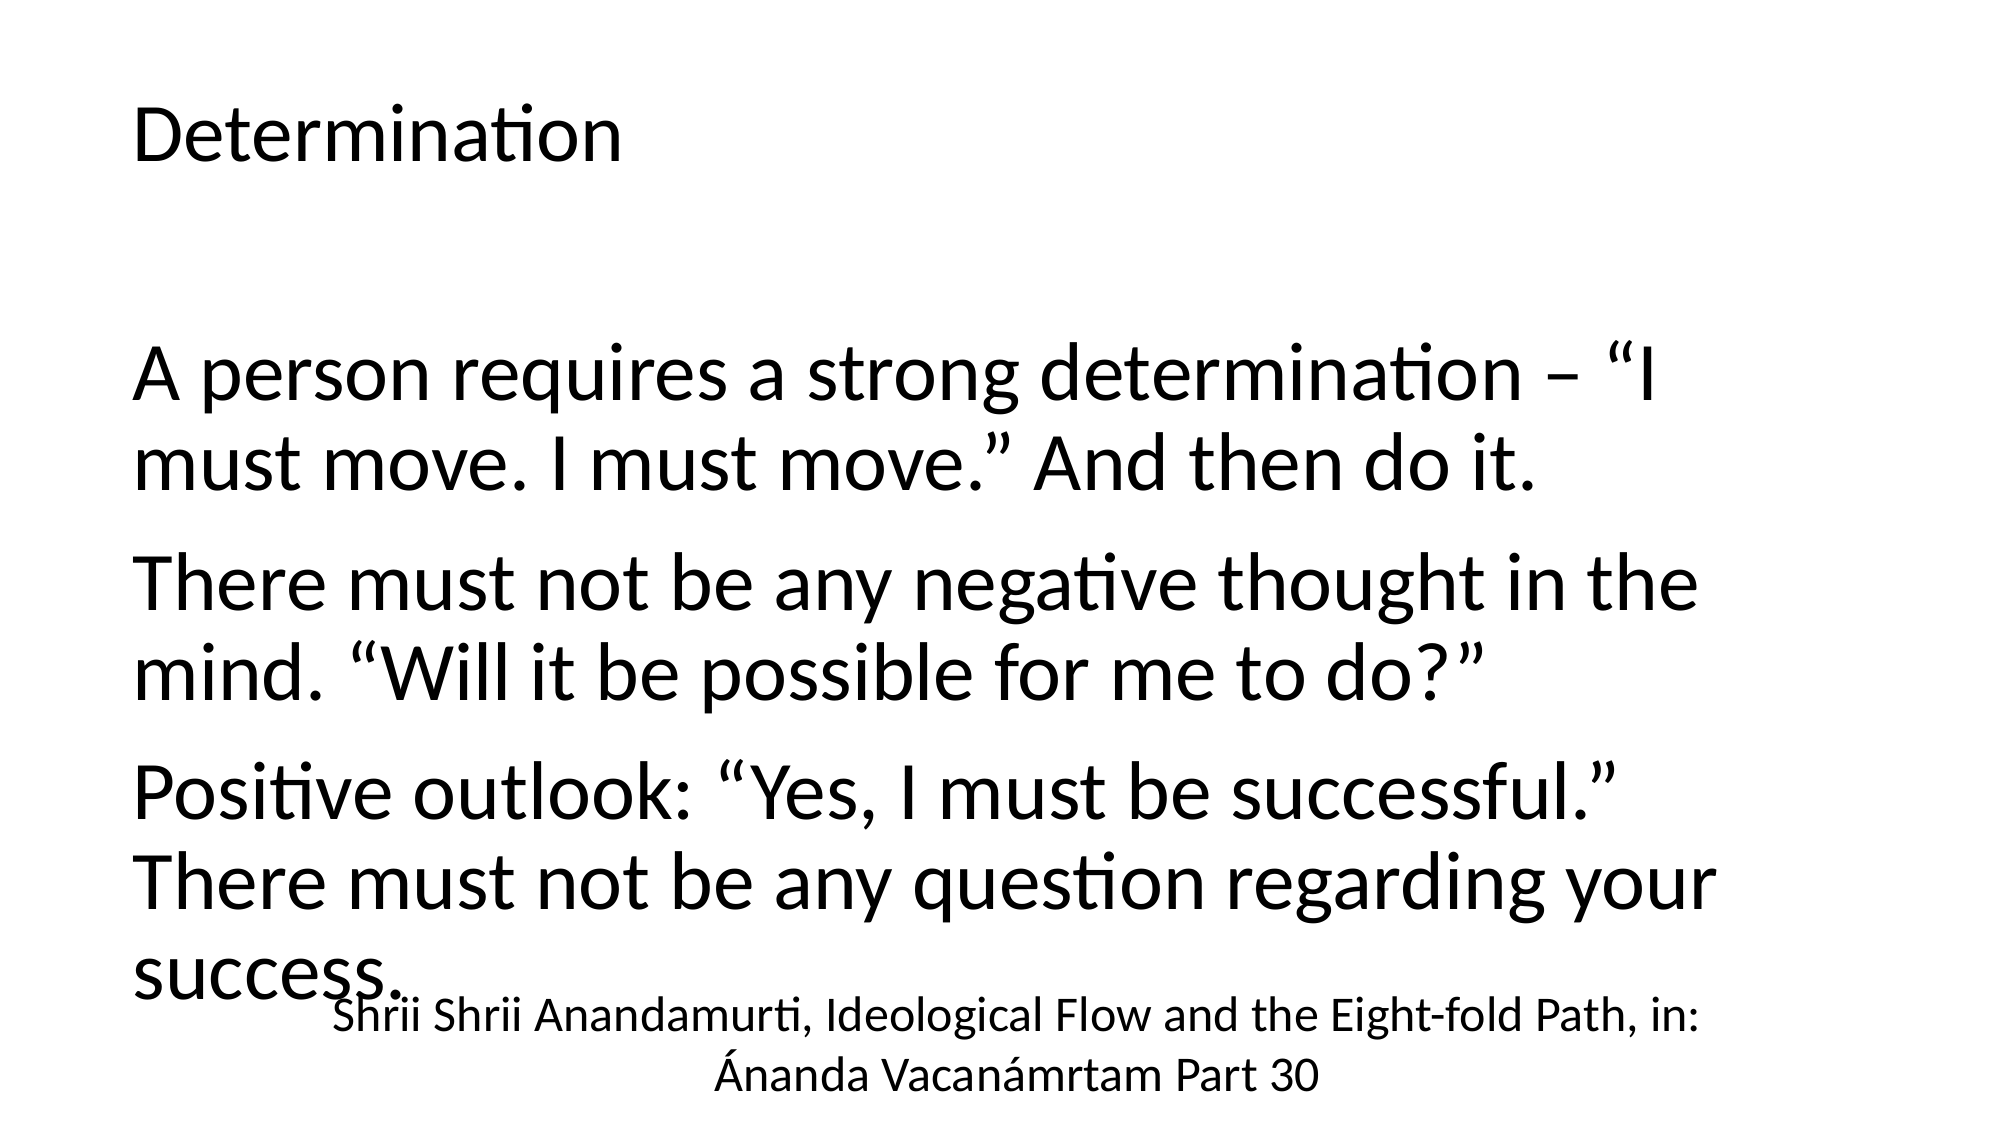

# Determination
A person requires a strong determination – “I must move. I must move.” And then do it.
There must not be any negative thought in the mind. “Will it be possible for me to do?”
Positive outlook: “Yes, I must be successful.” There must not be any question regarding your success.
Shrii Shrii Anandamurti, Ideological Flow and the Eight-fold Path, in:
Ánanda Vacanámrtam Part 30